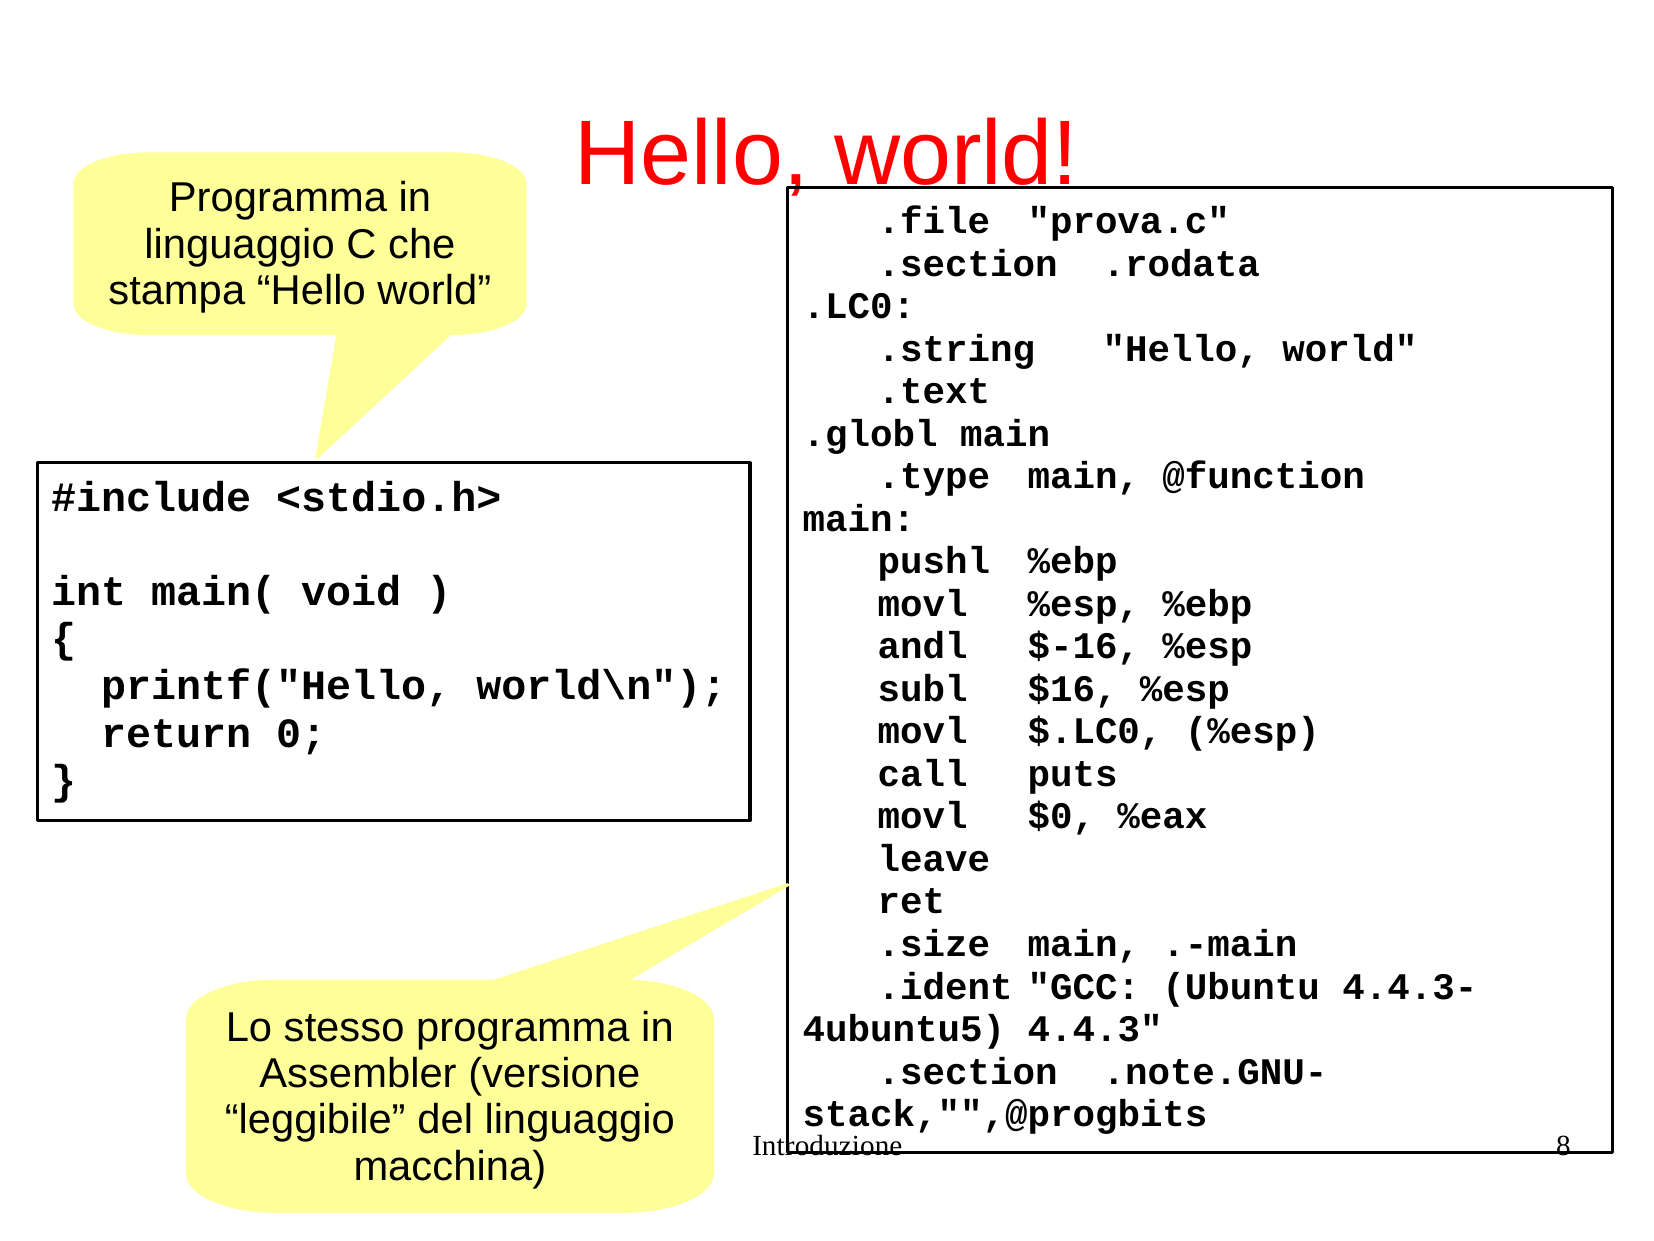

# Hello, world!
Programma in linguaggio C che stampa “Hello world”
	.file	"prova.c"
	.section	.rodata
.LC0:
	.string	"Hello, world"
	.text
.globl main
	.type	main, @function
main:
	pushl	%ebp
	movl	%esp, %ebp
	andl	$-16, %esp
	subl	$16, %esp
	movl	$.LC0, (%esp)
	call	puts
	movl	$0, %eax
	leave
	ret
	.size	main, .-main
	.ident	"GCC: (Ubuntu 4.4.3-4ubuntu5) 4.4.3"
	.section	.note.GNU-stack,"",@progbits
#include <stdio.h>
int main( void )
{
 printf("Hello, world\n");
 return 0;
}
Lo stesso programma in Assembler (versione “leggibile” del linguaggio macchina)
Introduzione
8